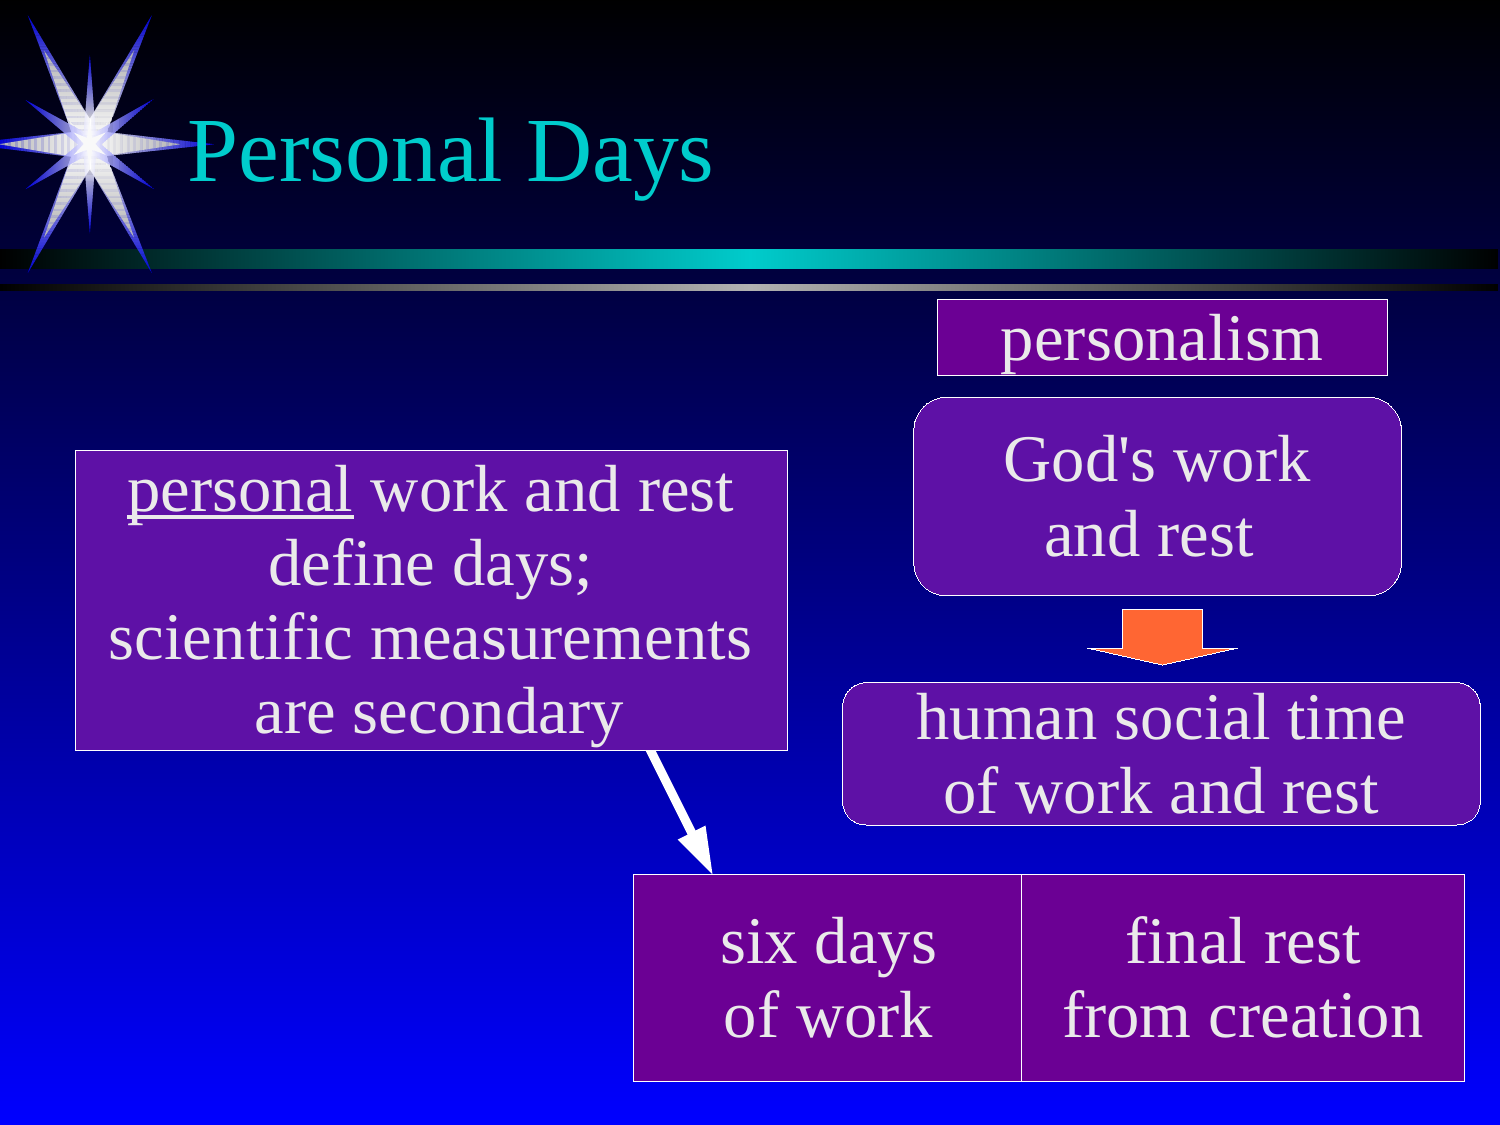

# Personal Days
personalism
God's work
and rest
personal work and rest
define days;
scientific measurements
 are secondary
human social time
of work and rest
six days
of work
final rest
from creation